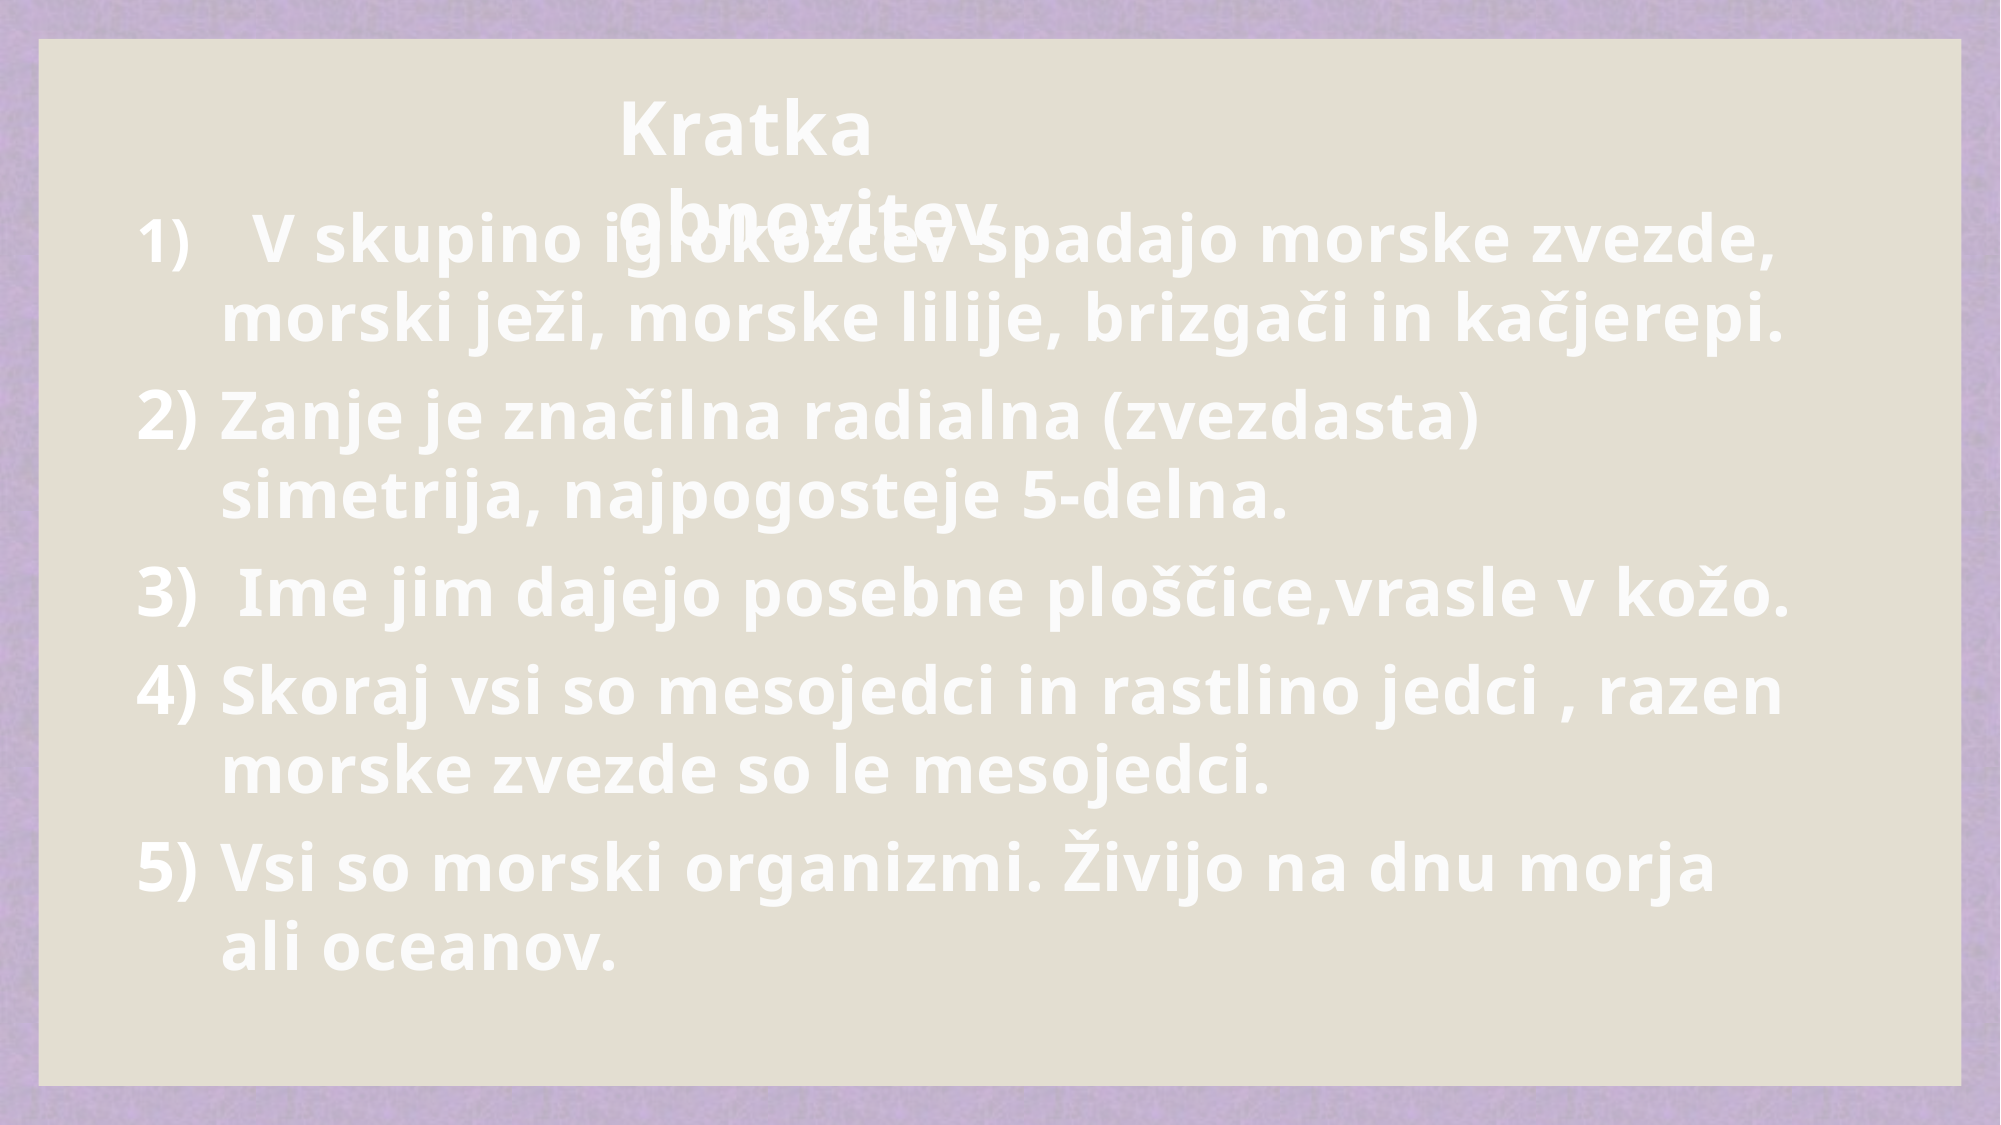

Kratka obnovitev
# V skupino iglokožcev spadajo morske zvezde, morski ježi, morske lilije, brizgači in kačjerepi.
Zanje je značilna radialna (zvezdasta) simetrija, najpogosteje 5-delna.
 Ime jim dajejo posebne ploščice,vrasle v kožo.
Skoraj vsi so mesojedci in rastlino jedci , razen morske zvezde so le mesojedci.
Vsi so morski organizmi. Živijo na dnu morja ali oceanov.